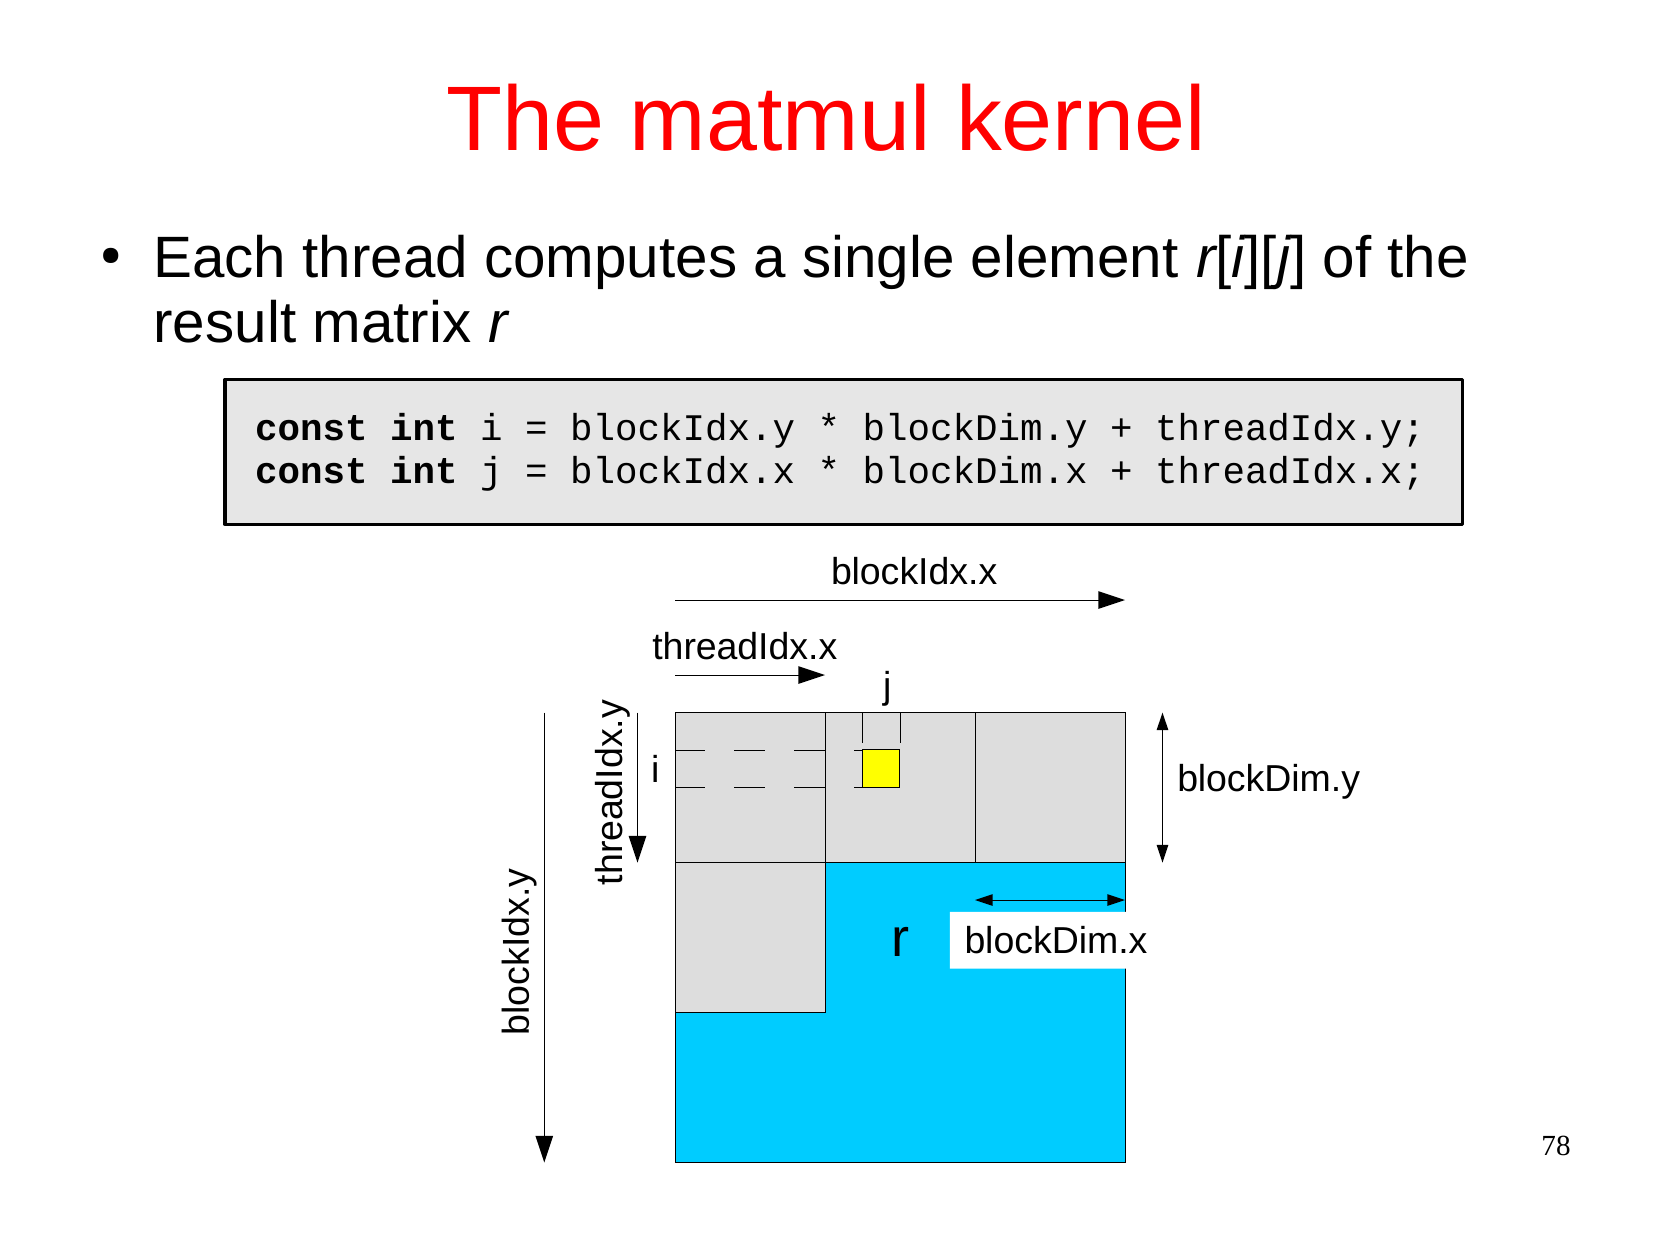

# The matmul kernel
Each thread computes a single element r[i][j] of the result matrix r
const int i = blockIdx.y * blockDim.y + threadIdx.y;
const int j = blockIdx.x * blockDim.x + threadIdx.x;
blockIdx.x
threadIdx.x
j
r
i
blockDim.y
threadIdx.y
blockDim.x
blockIdx.y
CUDA Programming
78